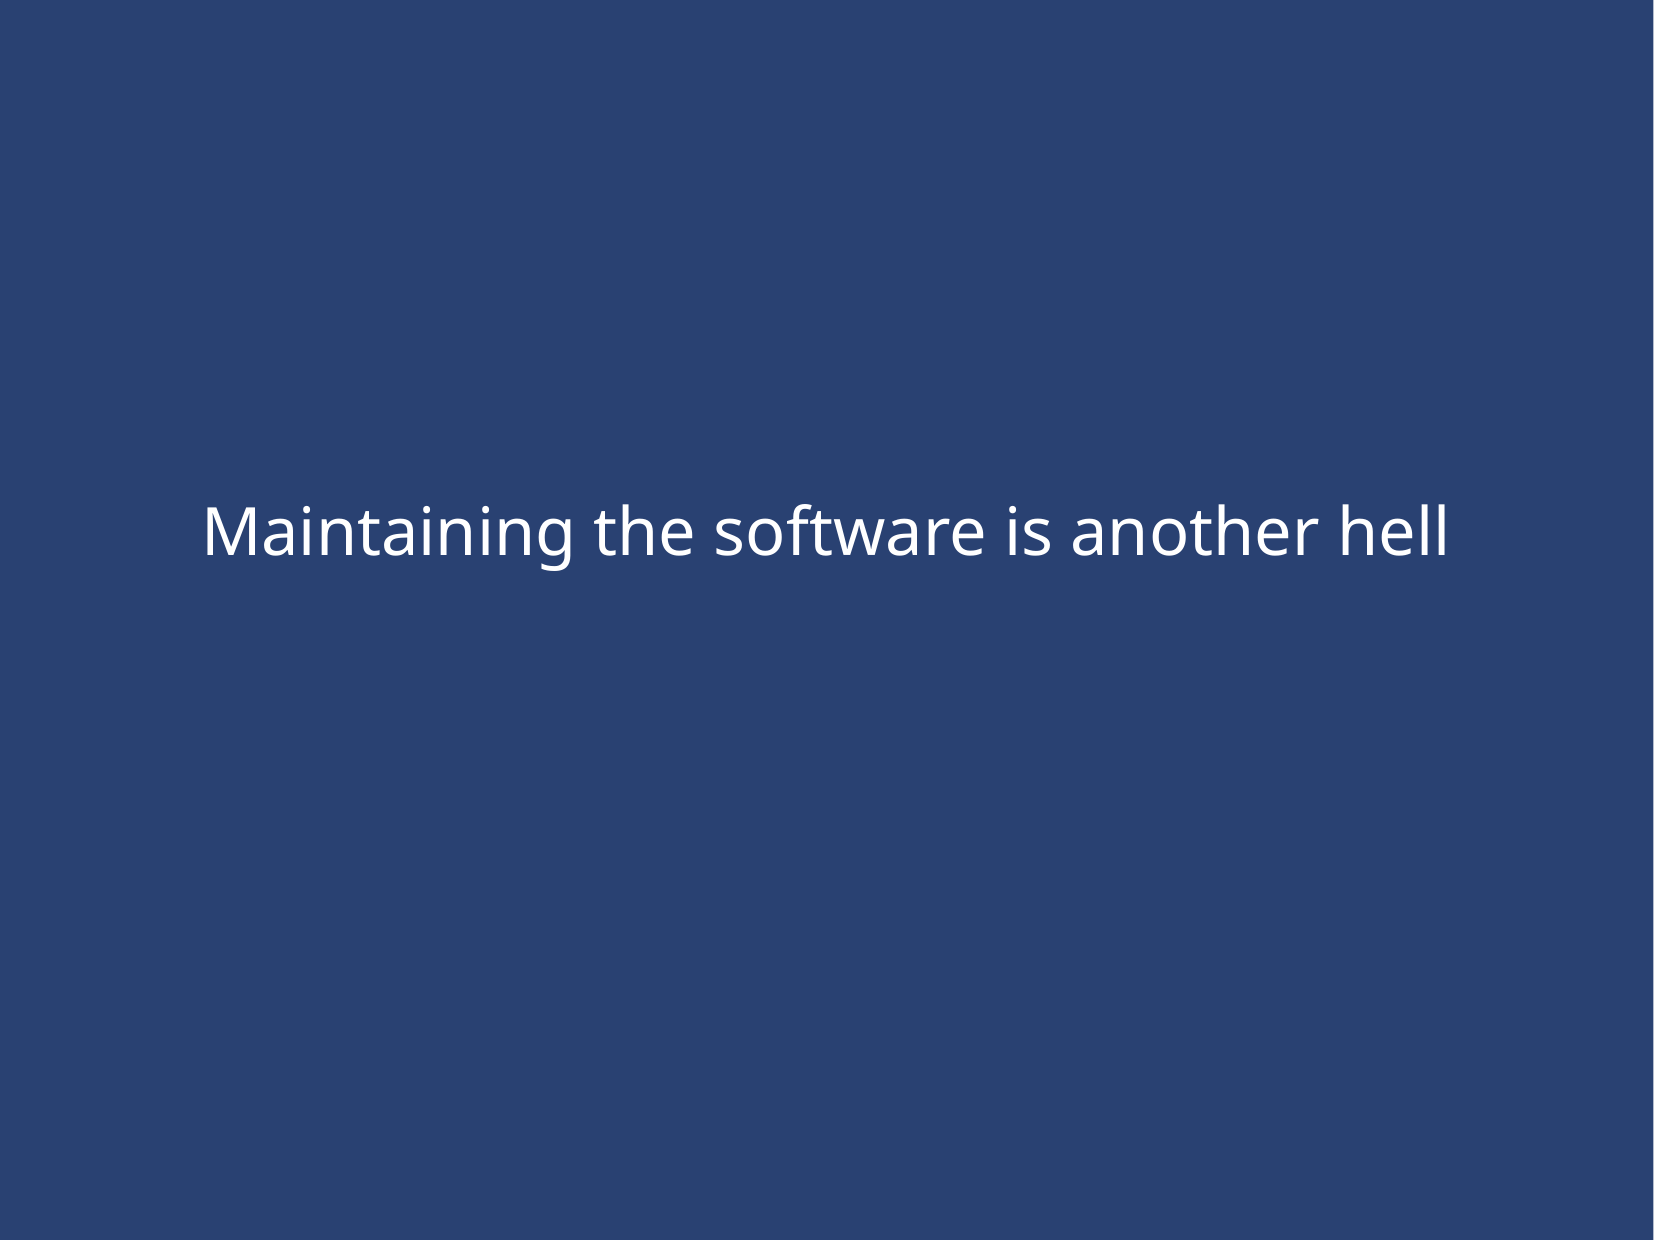

# Maintaining the software is another hell